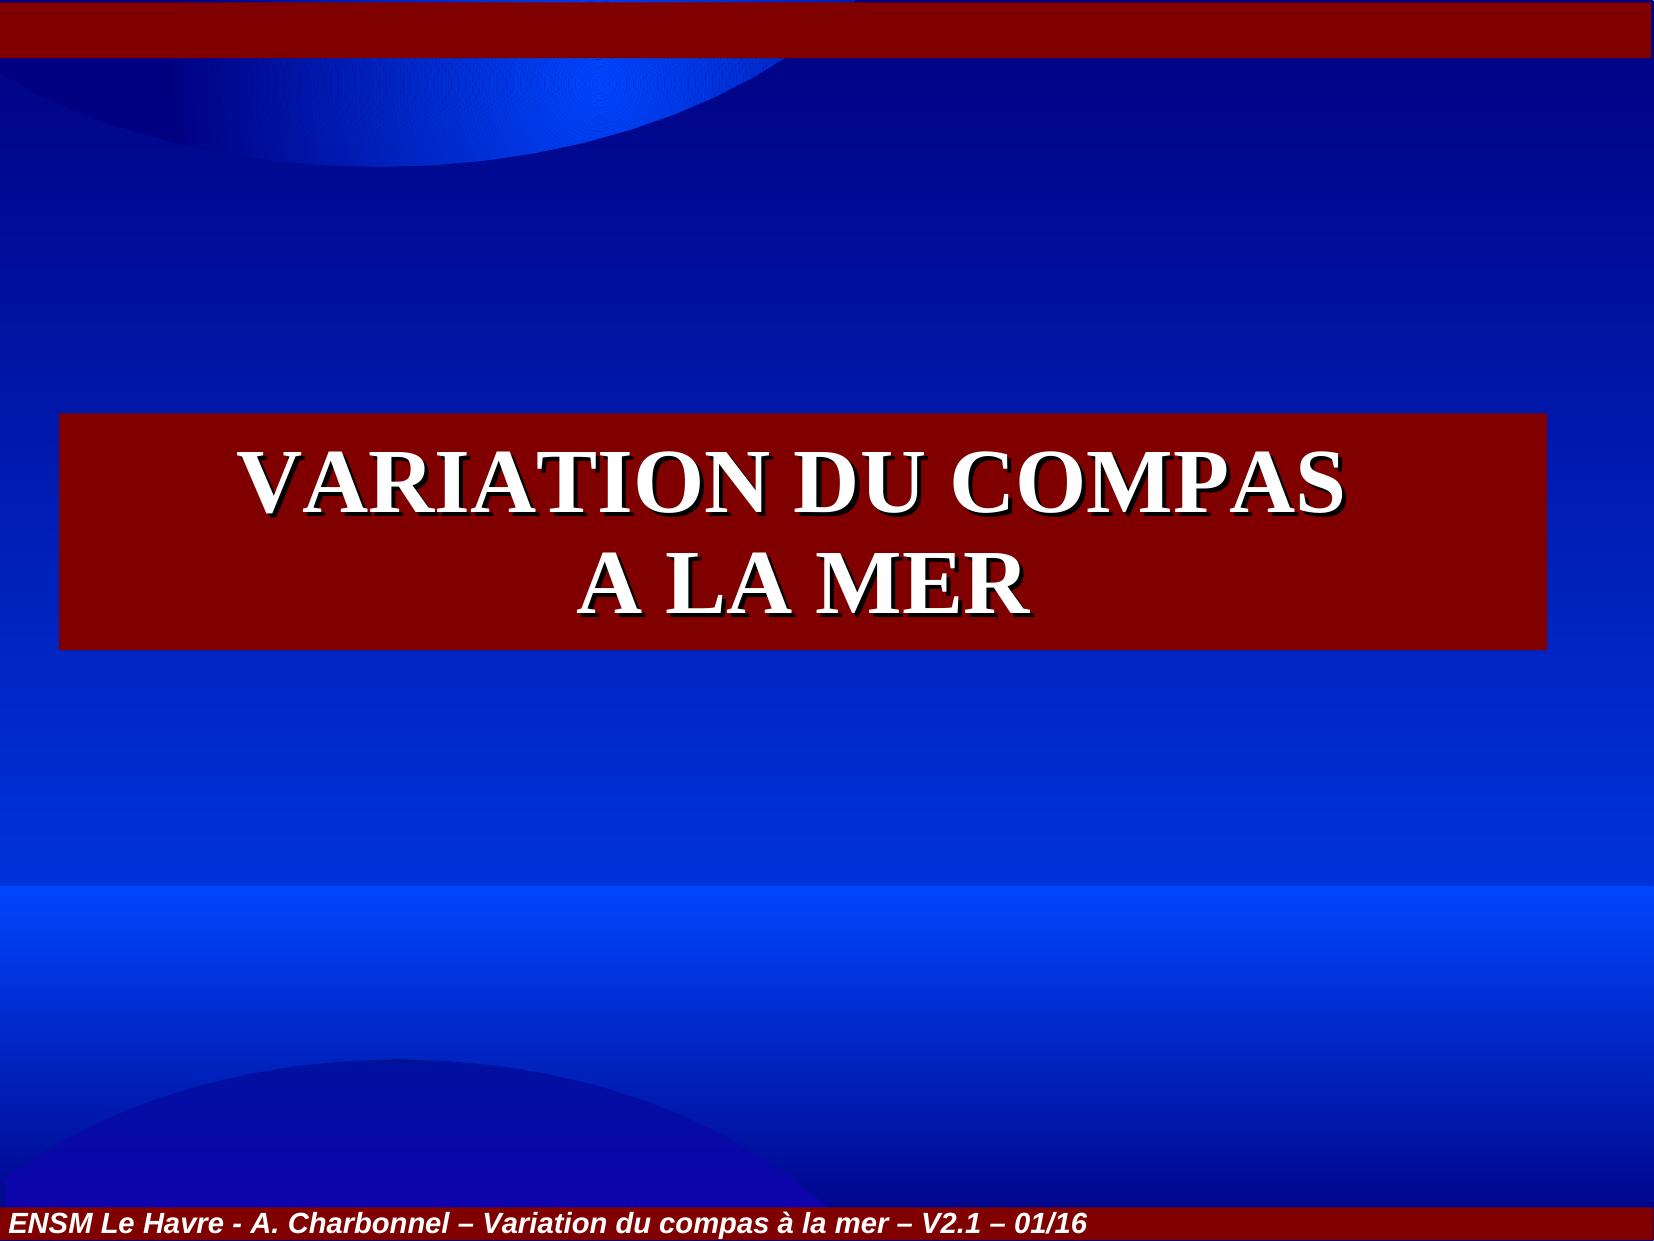

# VARIATION DU COMPAS A LA MER
 ENSM Le Havre - A. Charbonnel – Variation du compas à la mer – V2.1 – 01/16